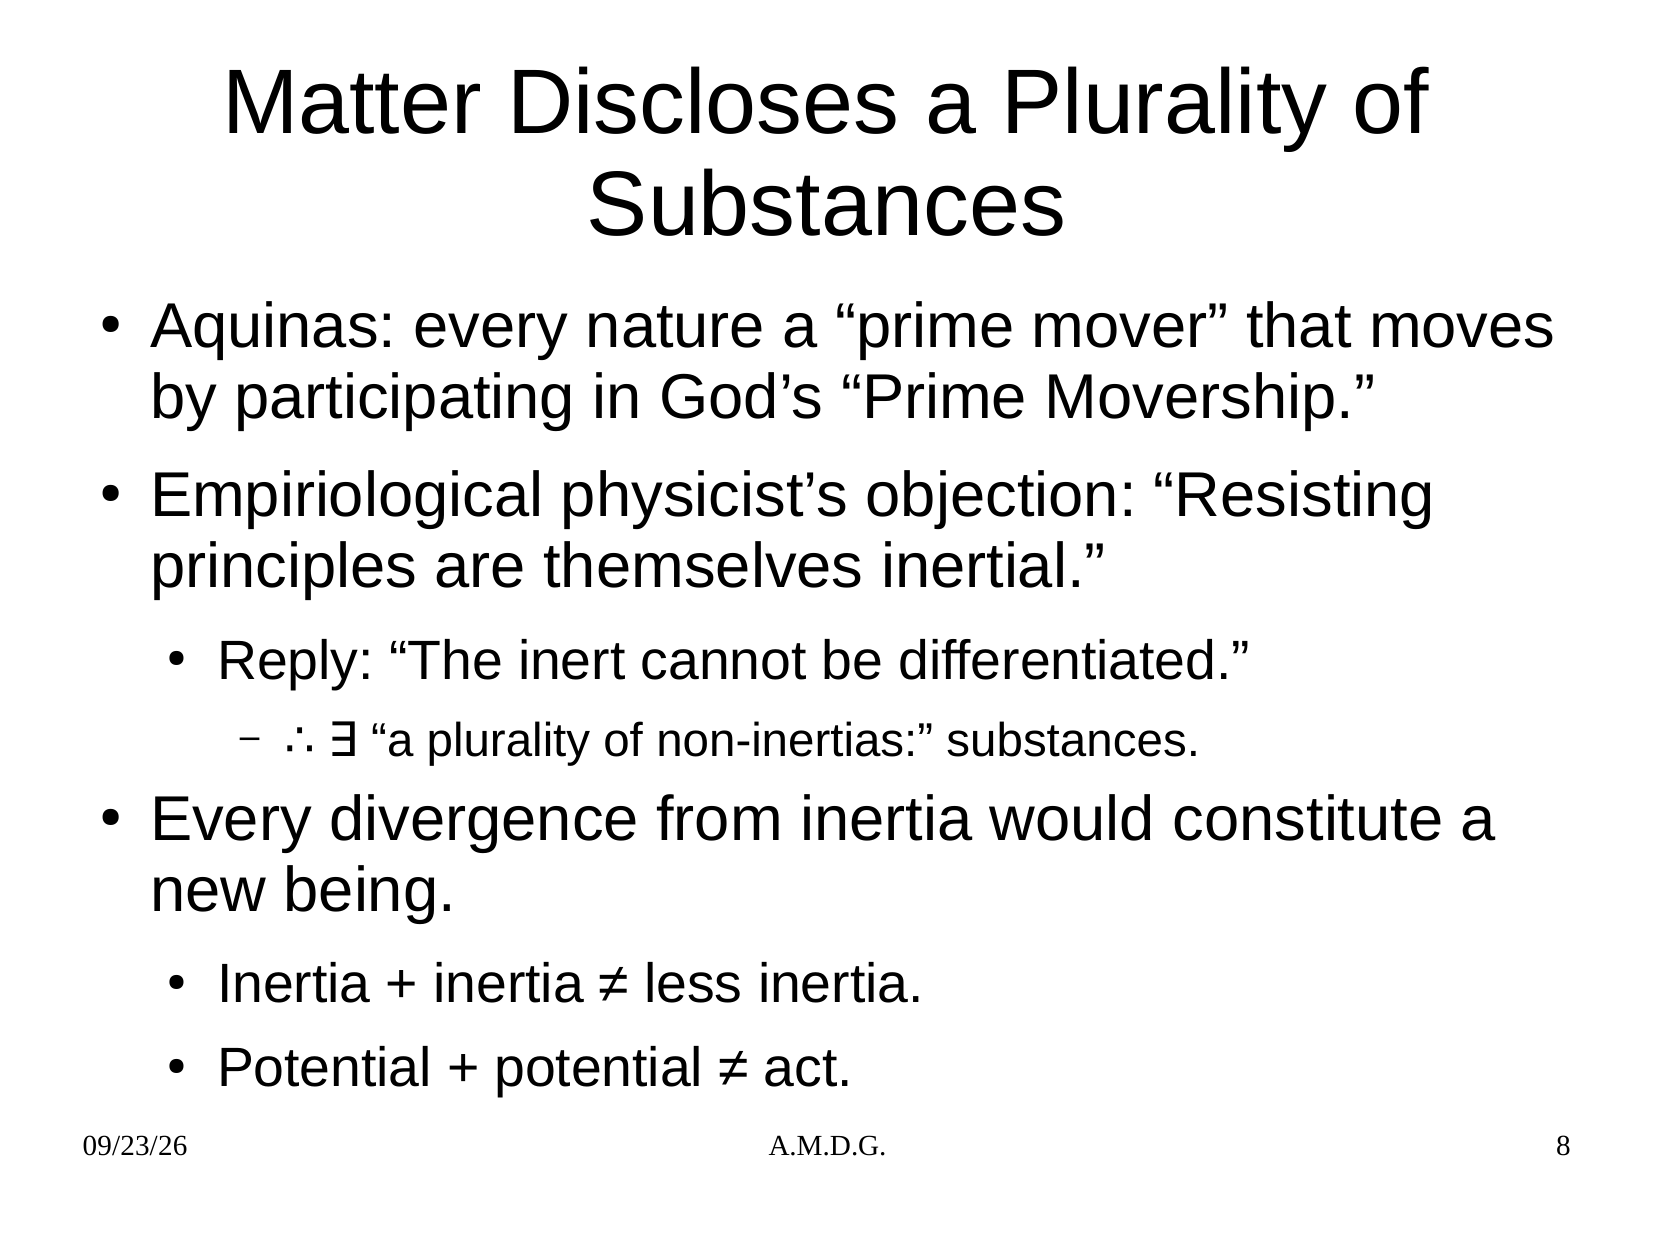

# Matter Discloses a Plurality of Substances
Aquinas: every nature a “prime mover” that moves by participating in God’s “Prime Movership.”
Empiriological physicist’s objection: “Resisting principles are themselves inertial.”
Reply: “The inert cannot be differentiated.”
∴ ∃ “a plurality of non-inertias:” substances.
Every divergence from inertia would constitute a new being.
Inertia + inertia ≠ less inertia.
Potential + potential ≠ act.
`
A.M.D.G.
8